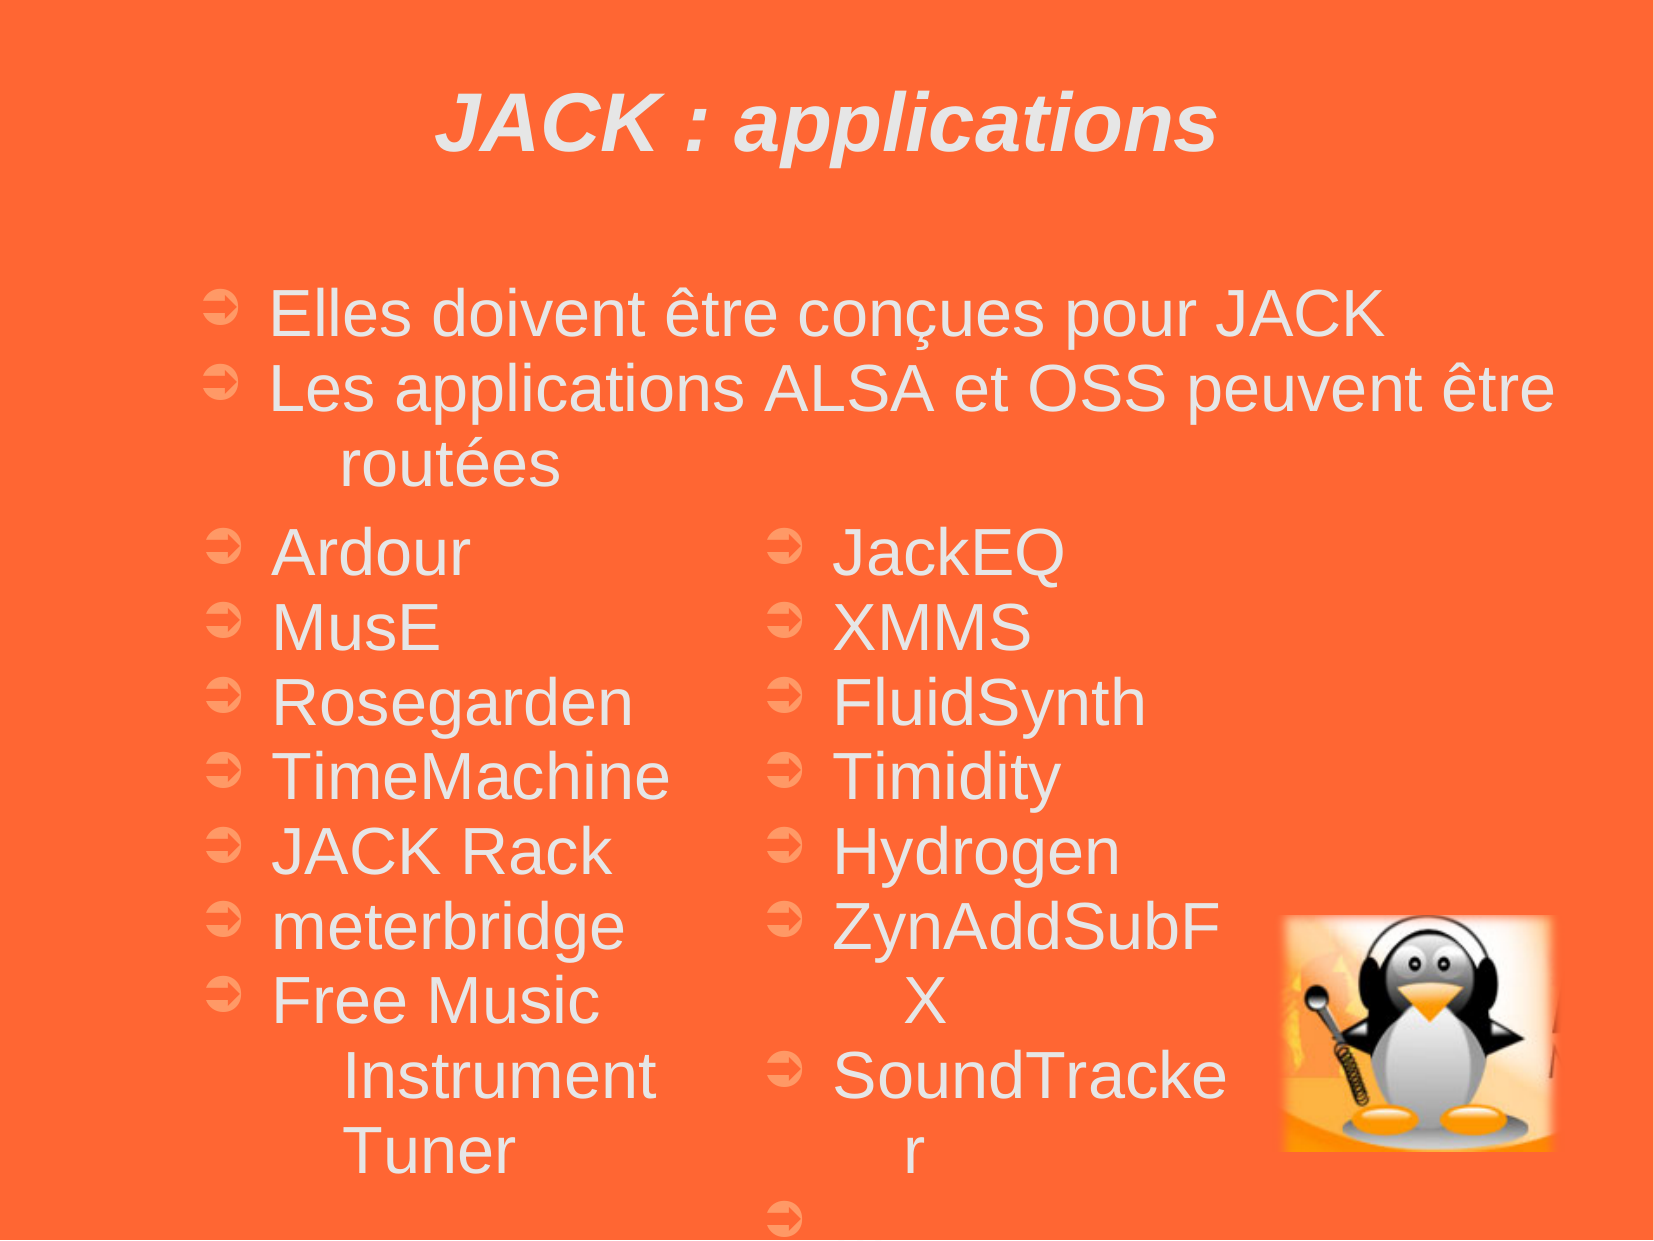

# JACK : applications
Elles doivent être conçues pour JACK
Les applications ALSA et OSS peuvent être routées
Ardour
MusE
Rosegarden
TimeMachine
JACK Rack
meterbridge
Free Music Instrument Tuner
JackEQ
XMMS
FluidSynth
Timidity
Hydrogen
ZynAddSubFX
SoundTracker
...